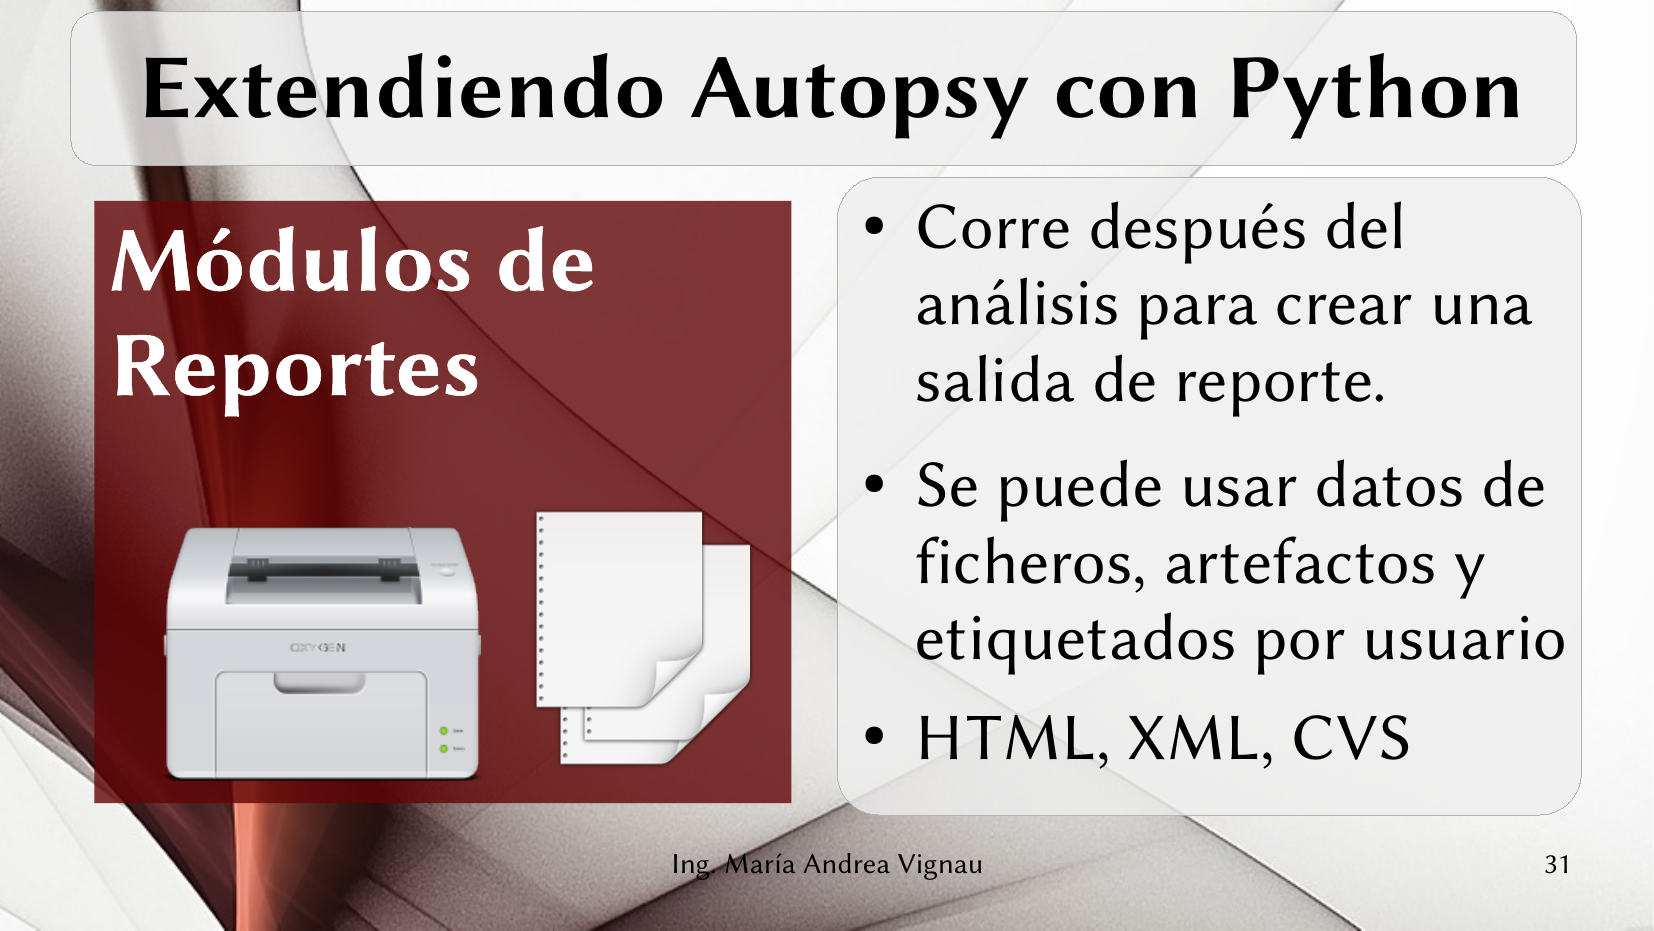

# Extendiendo Autopsy con Python
Corre después del análisis para crear una salida de reporte.
Se puede usar datos de ficheros, artefactos y etiquetados por usuario
HTML, XML, CVS
Módulos de Reportes
Ing. María Andrea Vignau
31